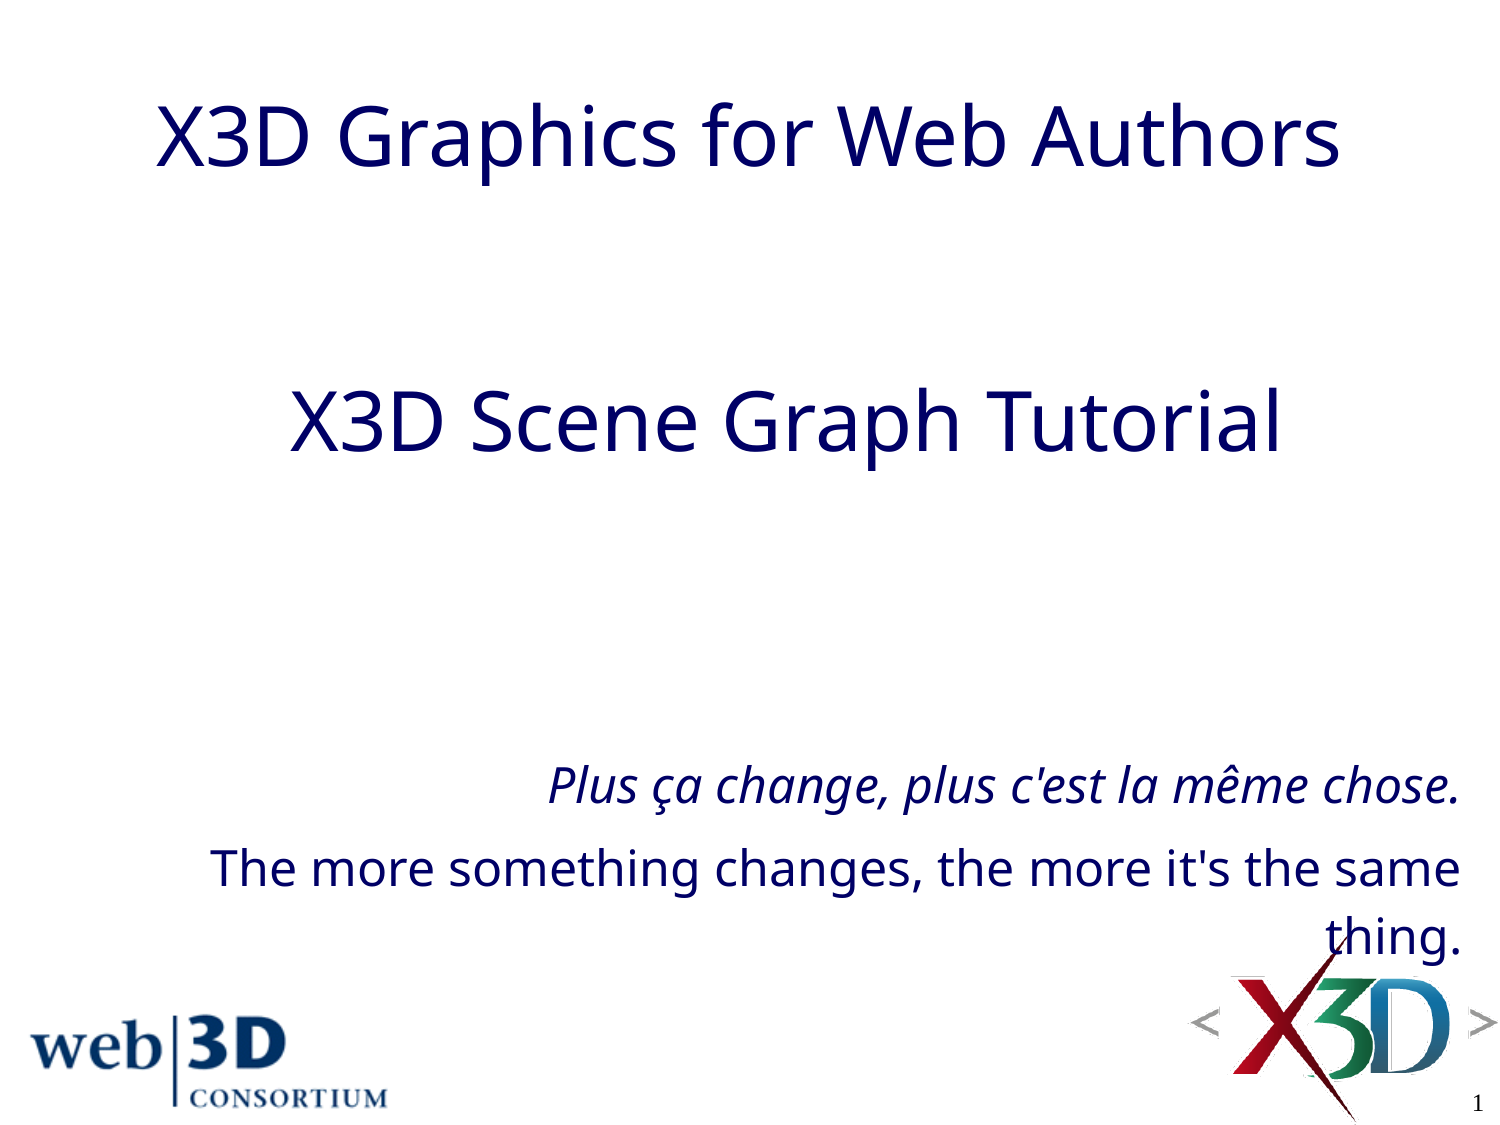

# X3D Graphics for Web Authors
X3D Scene Graph Tutorial
Plus ça change, plus c'est la même chose.
The more something changes, the more it's the same thing.